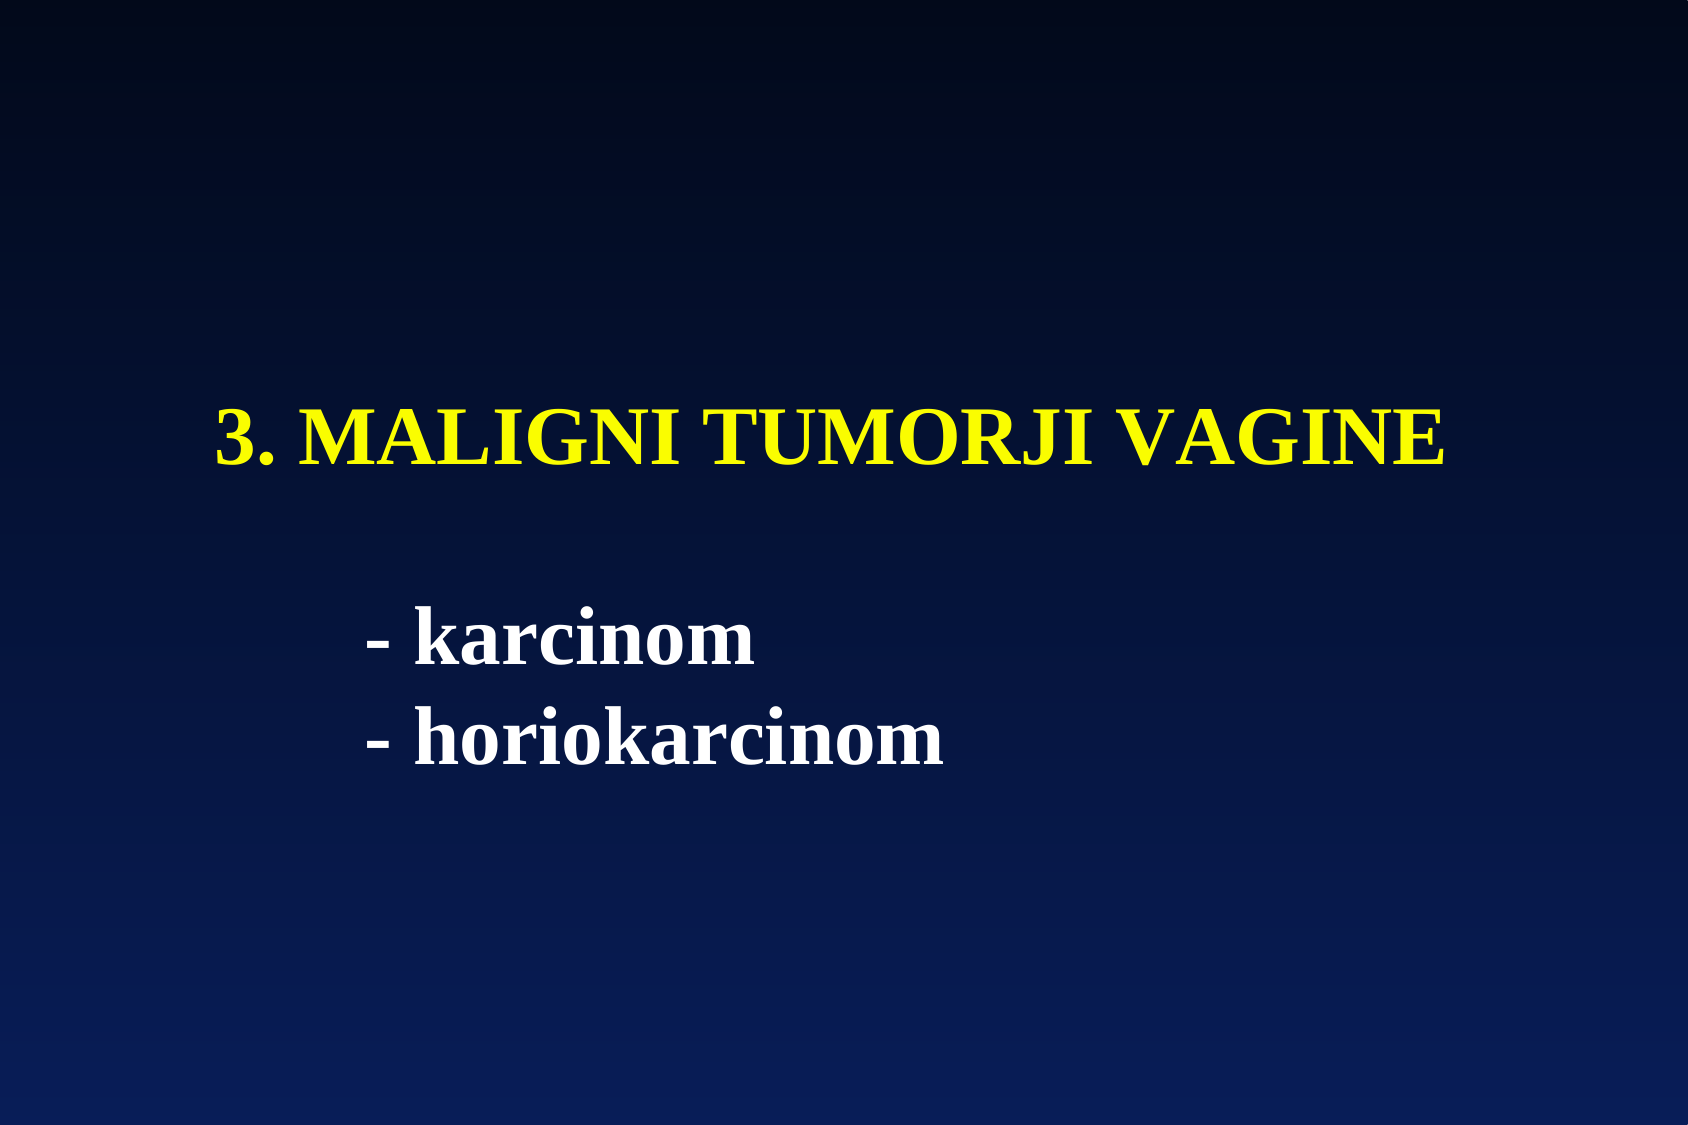

# 3. MALIGNI TUMORJI VAGINE - karcinom - horiokarcinom